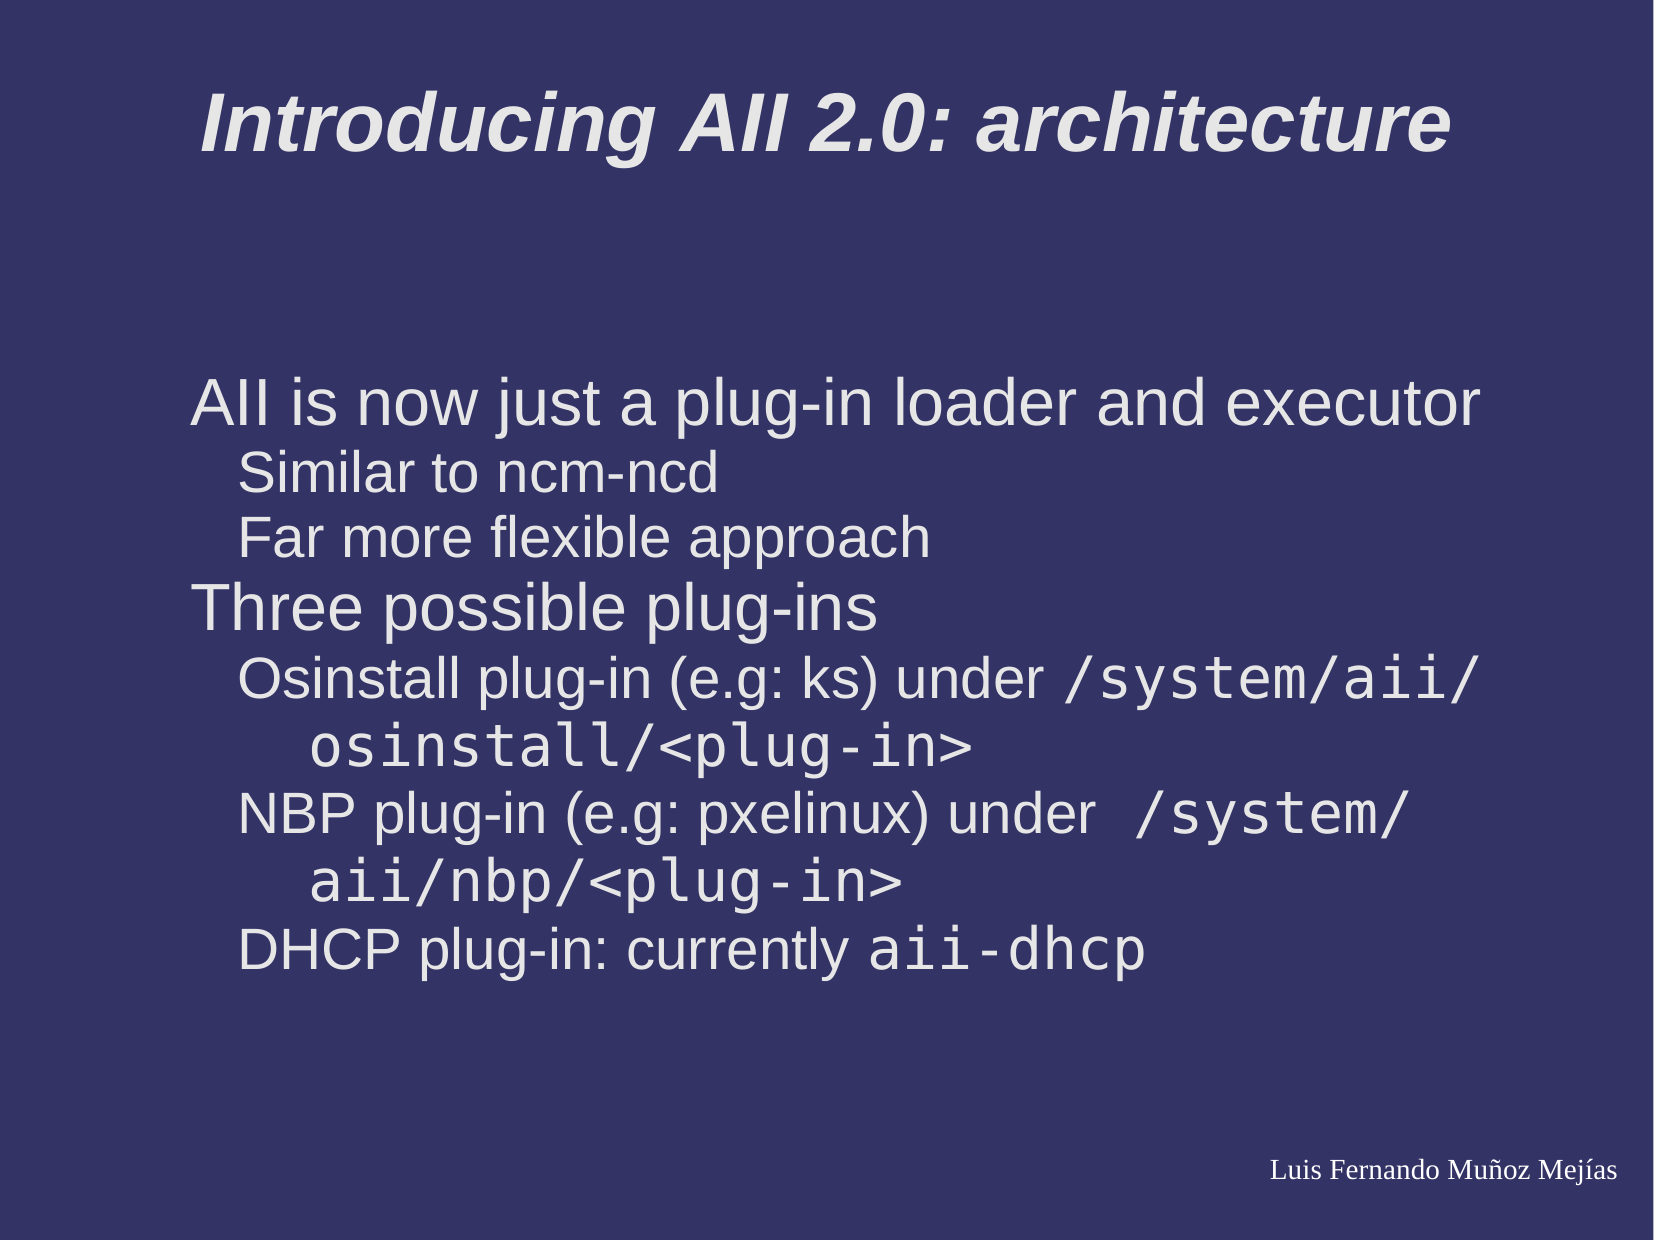

# Introducing AII 2.0: architecture
AII is now just a plug-in loader and executor
Similar to ncm-ncd
Far more flexible approach
Three possible plug-ins
Osinstall plug-in (e.g: ks) under /system/aii/osinstall/<plug-in>
NBP plug-in (e.g: pxelinux) under /system/aii/nbp/<plug-in>
DHCP plug-in: currently aii-dhcp
Luis Fernando Muñoz Mejías